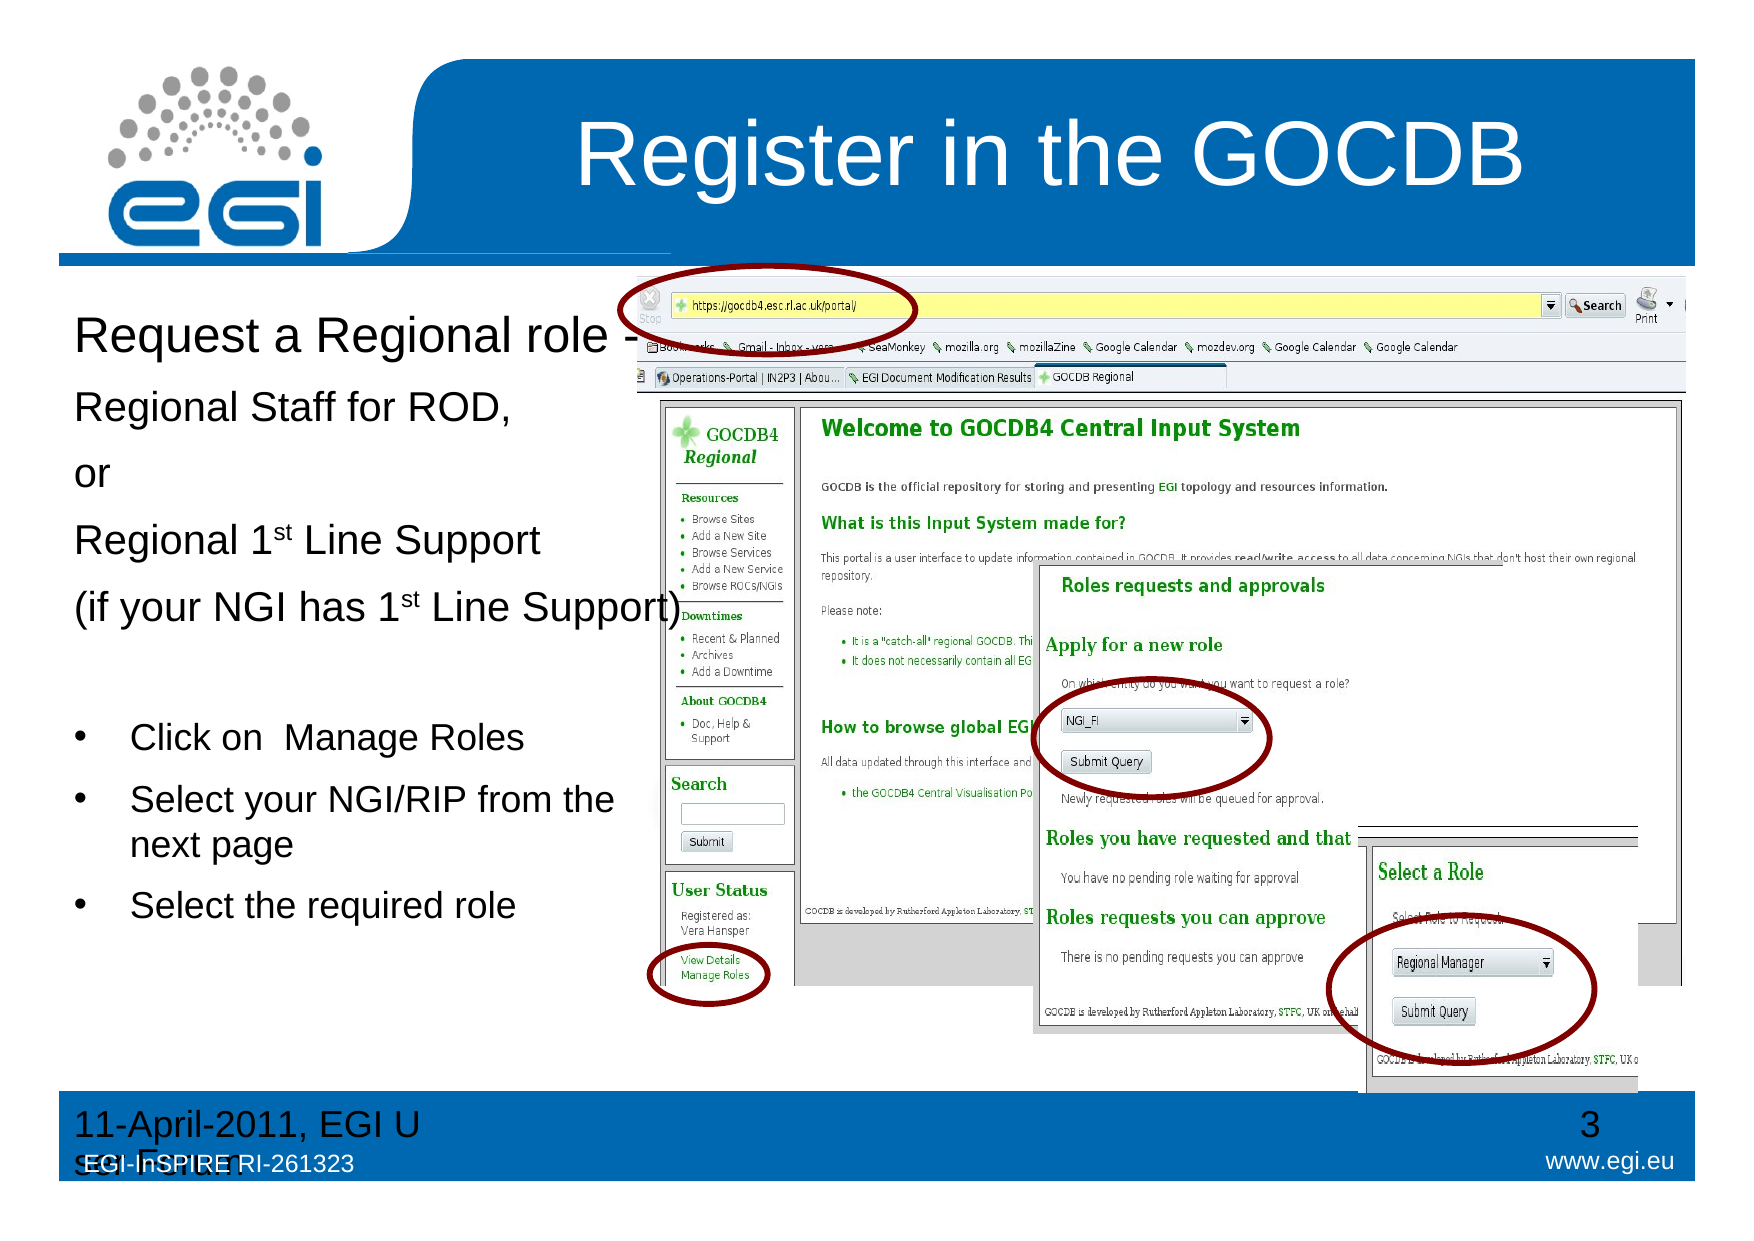

# Register in the GOCDB
Request a Regional role -
Regional Staff for ROD,
or
Regional 1st Line Support
(if your NGI has 1st Line Support)
Click on Manage Roles
Select your NGI/RIP from the next page
Select the required role
11-April-2011, EGI User Forum
3
Training Guide